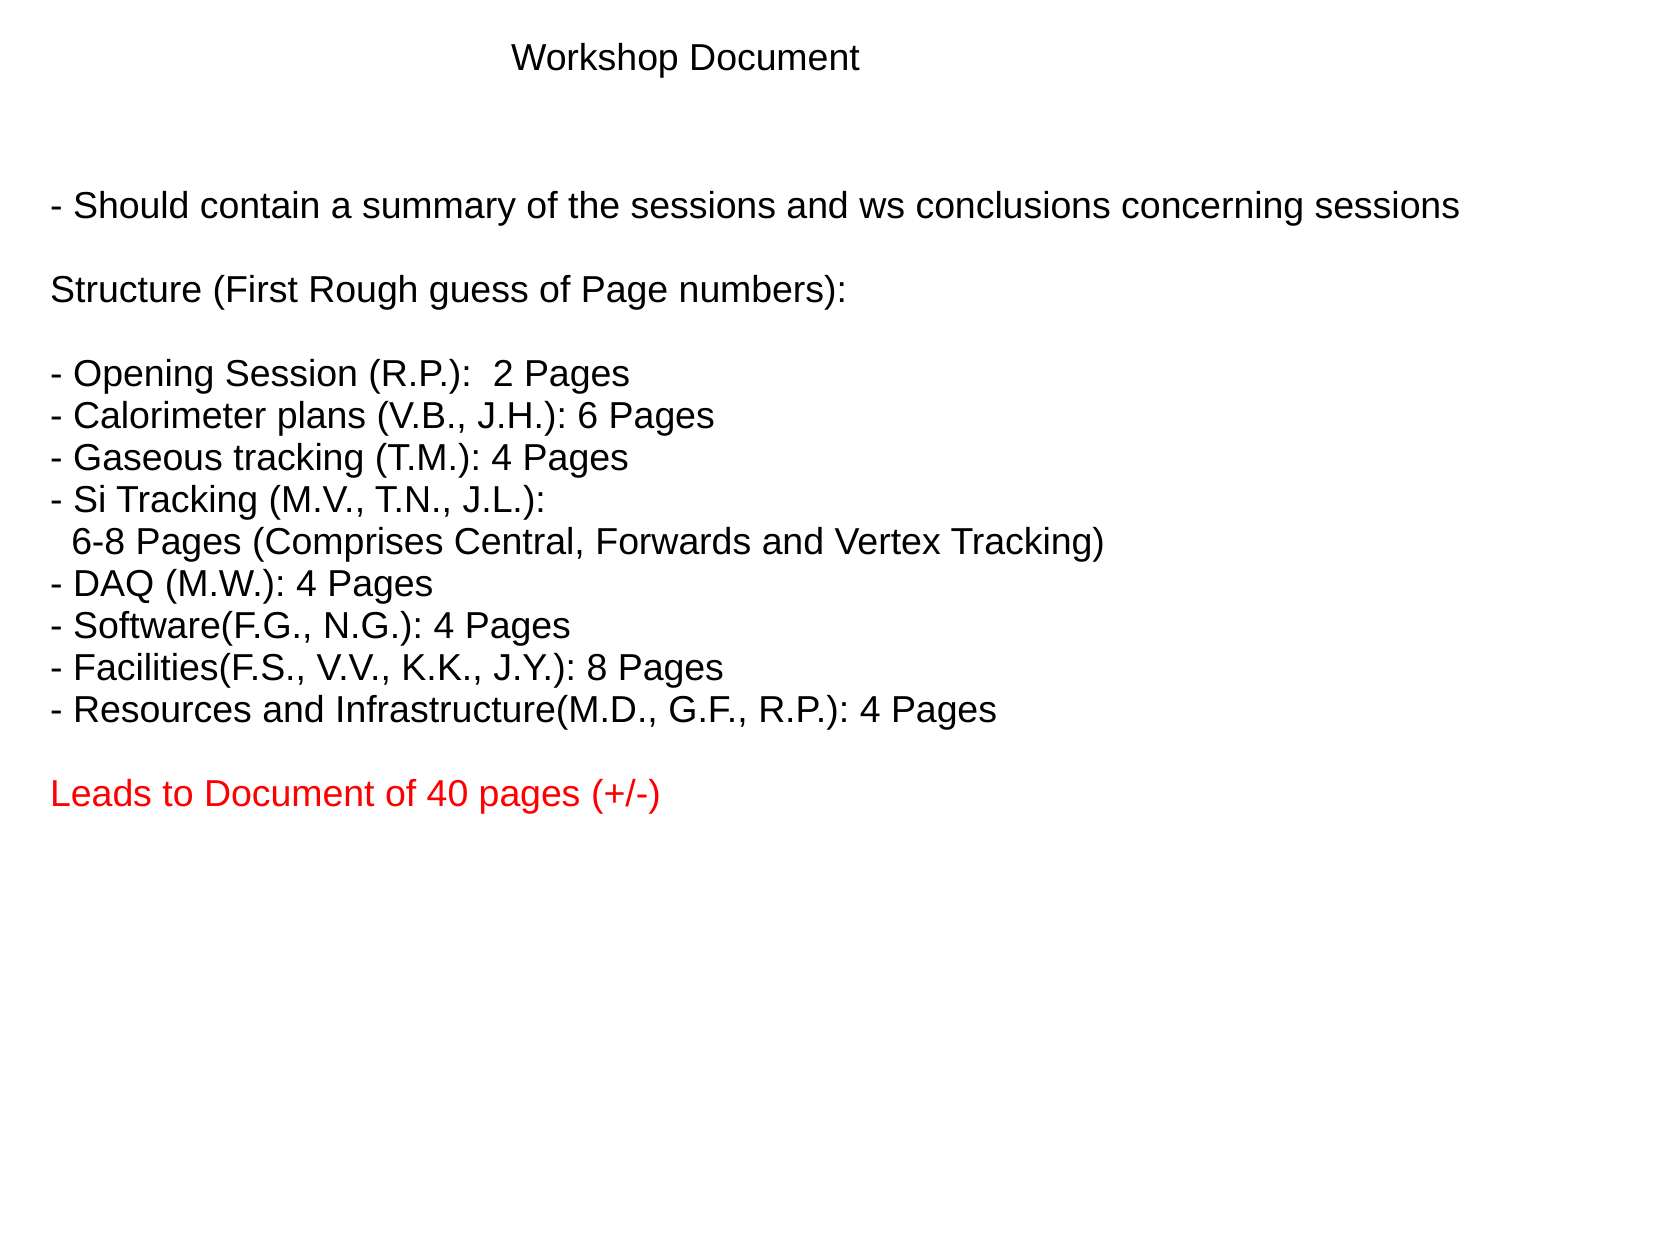

Workshop Document
- Should contain a summary of the sessions and ws conclusions concerning sessions
Structure (First Rough guess of Page numbers):
- Opening Session (R.P.): 2 Pages
- Calorimeter plans (V.B., J.H.): 6 Pages
- Gaseous tracking (T.M.): 4 Pages
- Si Tracking (M.V., T.N., J.L.):
 6-8 Pages (Comprises Central, Forwards and Vertex Tracking)
- DAQ (M.W.): 4 Pages
- Software(F.G., N.G.): 4 Pages
- Facilities(F.S., V.V., K.K., J.Y.): 8 Pages
- Resources and Infrastructure(M.D., G.F., R.P.): 4 Pages
Leads to Document of 40 pages (+/-)